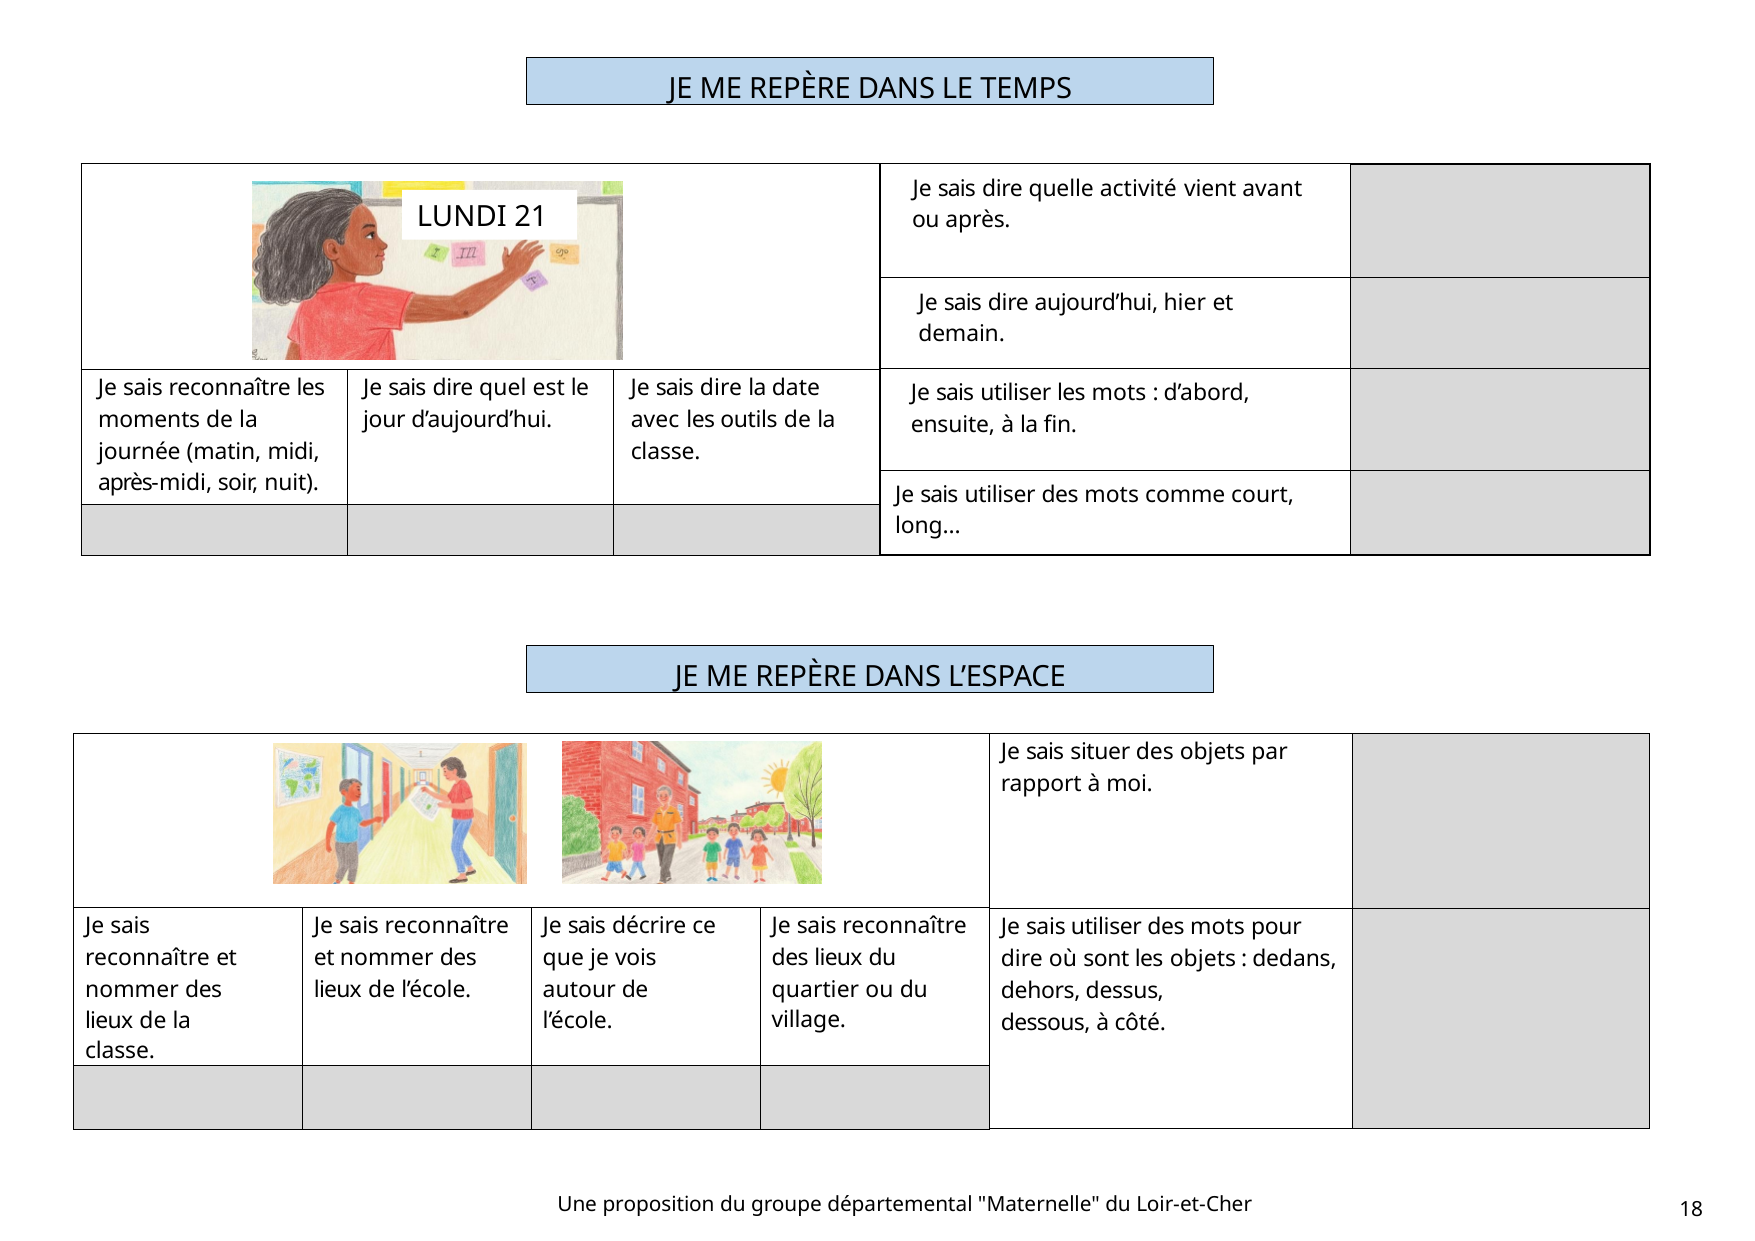

JE ME REPÈRE DANS LE TEMPS
| | | |
| --- | --- | --- |
| Je sais reconnaître les moments de la journée (matin, midi, après-midi, soir, nuit). | Je sais dire quel est le jour d’aujourd’hui. | Je sais dire la date avec les outils de la classe. |
| | | |
| Je sais dire quelle activité vient avant ou après. | |
| --- | --- |
| Je sais dire aujourd’hui, hier et demain. | |
| Je sais utiliser les mots : d’abord, ensuite, à la fin. | |
| Je sais utiliser des mots comme court, long… | |
LUNDI 21
JE ME REPÈRE DANS L’ESPACE
| | | | |
| --- | --- | --- | --- |
| Je sais reconnaître et nommer des lieux de la classe. | Je sais reconnaître et nommer des lieux de l’école. | Je sais décrire ce que je vois autour de l’école. | Je sais reconnaître des lieux du quartier ou du village. |
| | | | |
| Je sais situer des objets par rapport à moi. | |
| --- | --- |
| Je sais utiliser des mots pour dire où sont les objets : dedans, dehors, dessus, dessous, à côté. | |
Une proposition du groupe départemental "Maternelle" du Loir-et-Cher
18